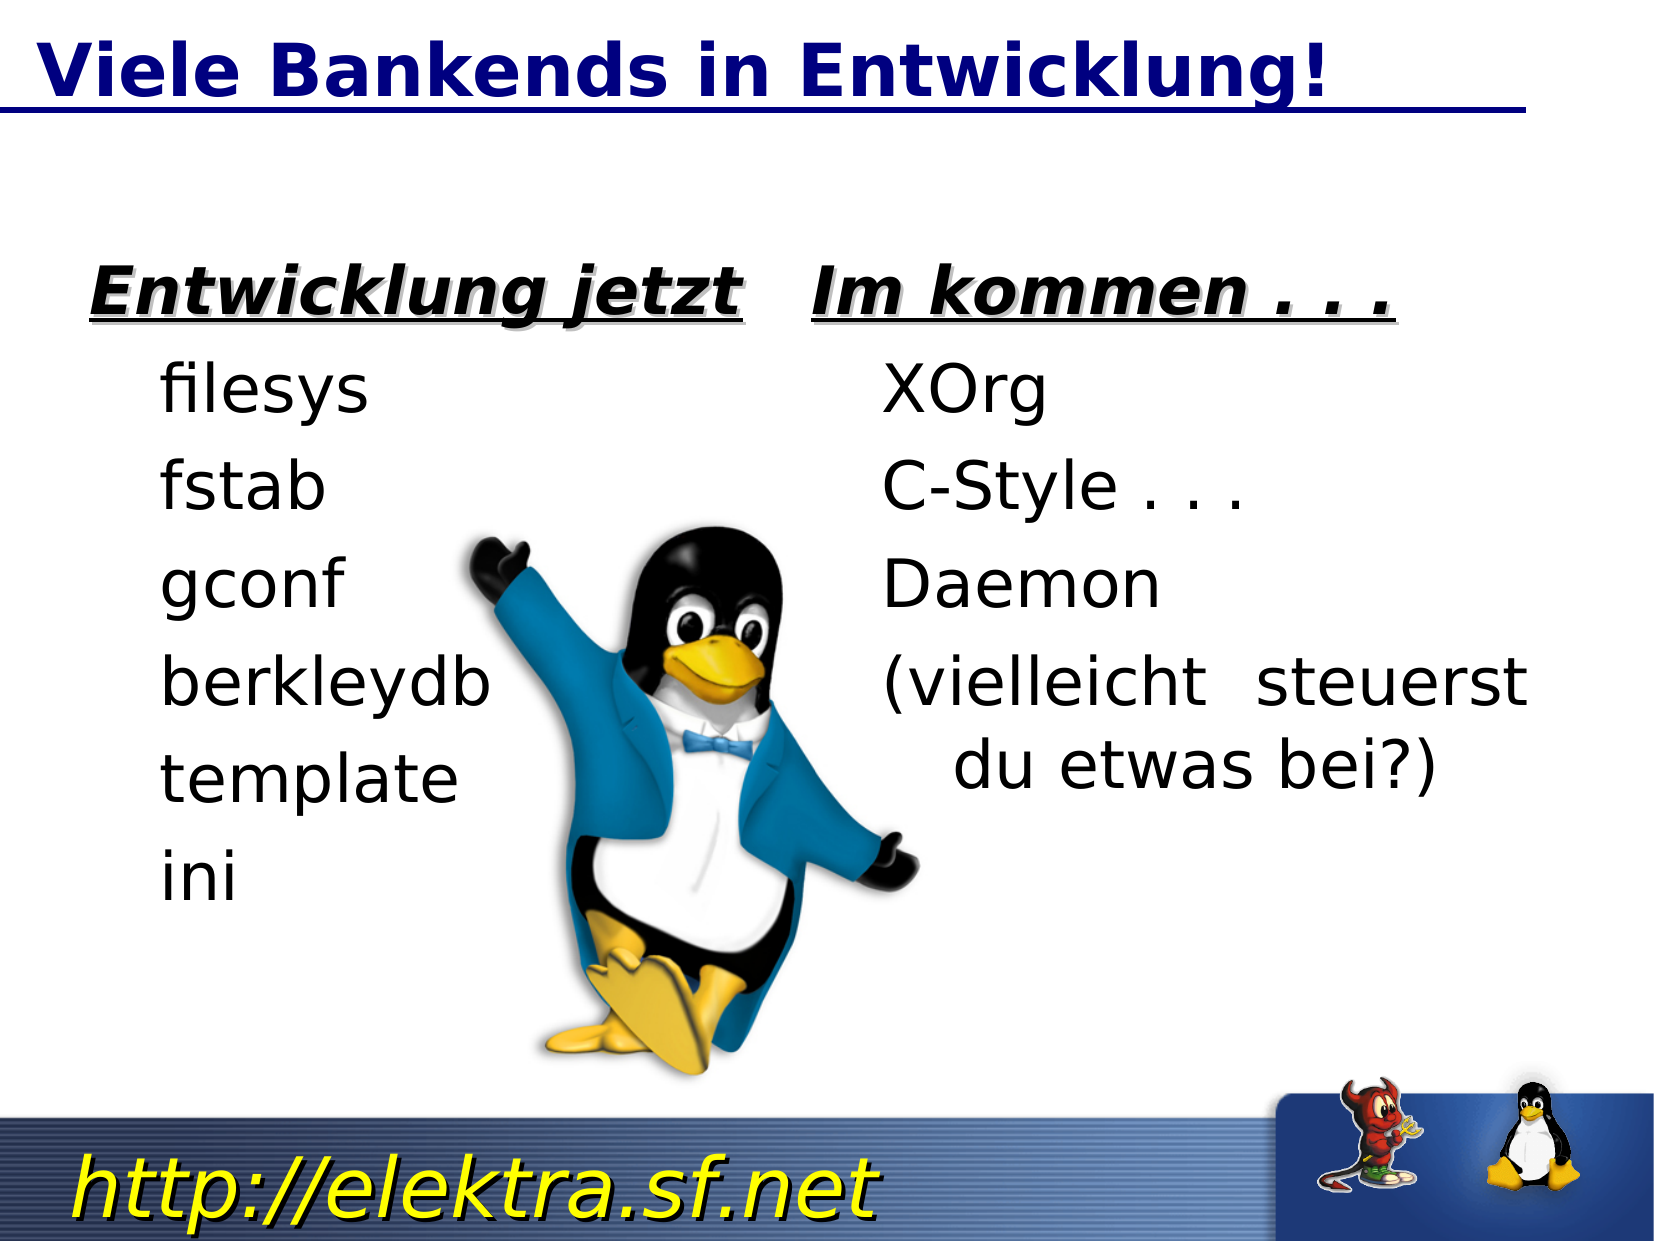

Viele Bankends in Entwicklung!
# Entwicklung jetzt
filesys
fstab
gconf
berkleydb
template
ini
Im kommen . . .
XOrg
C-Style . . .
Daemon
(vielleicht steuerst du etwas bei?)